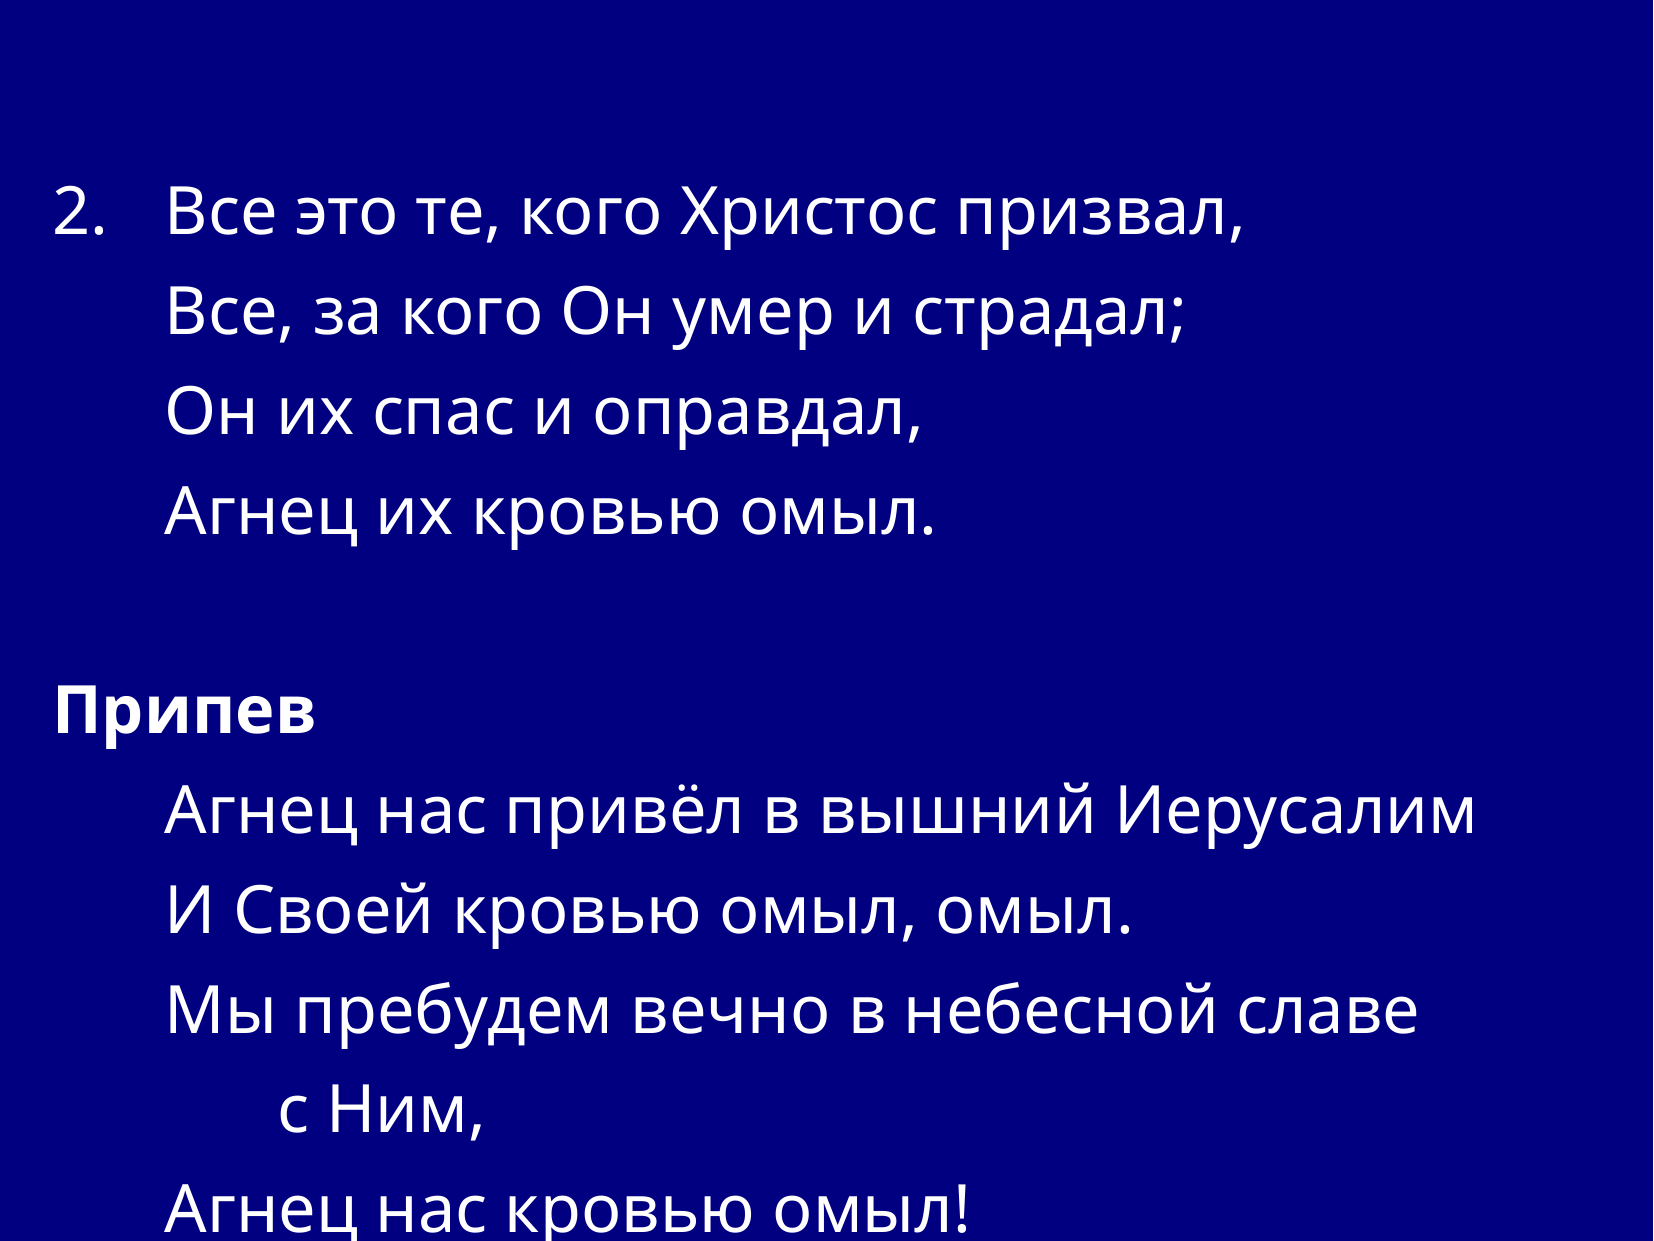

2.	Все это те, кого Христос призвал,
	Все, за кого Он умер и страдал;
	Он их спас и оправдал,
	Агнец их кровью омыл.
Припев
	Агнец нас привёл в вышний Иерусалим
	И Своей кровью омыл, омыл.
	Мы пребудем вечно в небесной славе
		с Ним,
	Агнец нас кровью омыл!